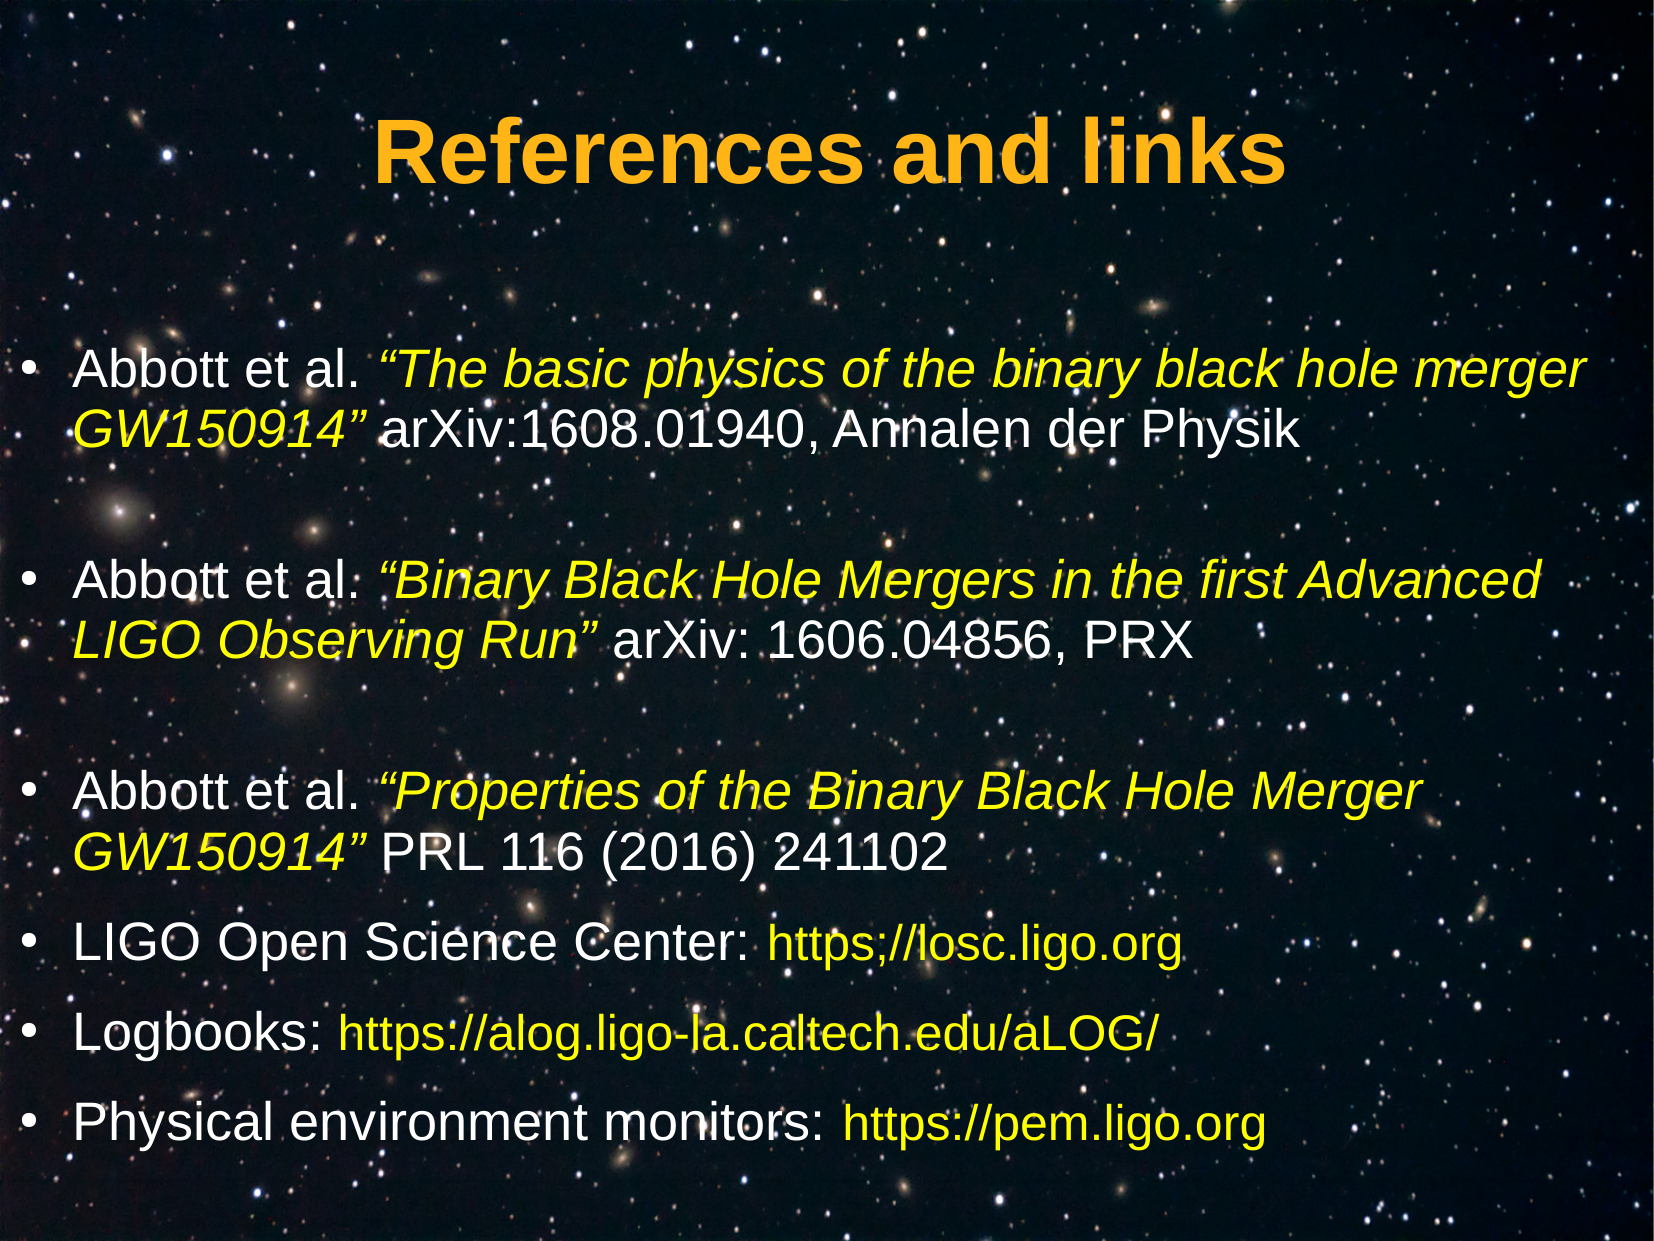

# References and links
Abbott et al. “The basic physics of the binary black hole merger GW150914” arXiv:1608.01940, Annalen der Physik
Abbott et al. “Binary Black Hole Mergers in the first Advanced LIGO Observing Run” arXiv: 1606.04856, PRX
Abbott et al. “Properties of the Binary Black Hole Merger GW150914” PRL 116 (2016) 241102
LIGO Open Science Center: https;//losc.ligo.org
Logbooks: https://alog.ligo-la.caltech.edu/aLOG/
Physical environment monitors: https://pem.ligo.org